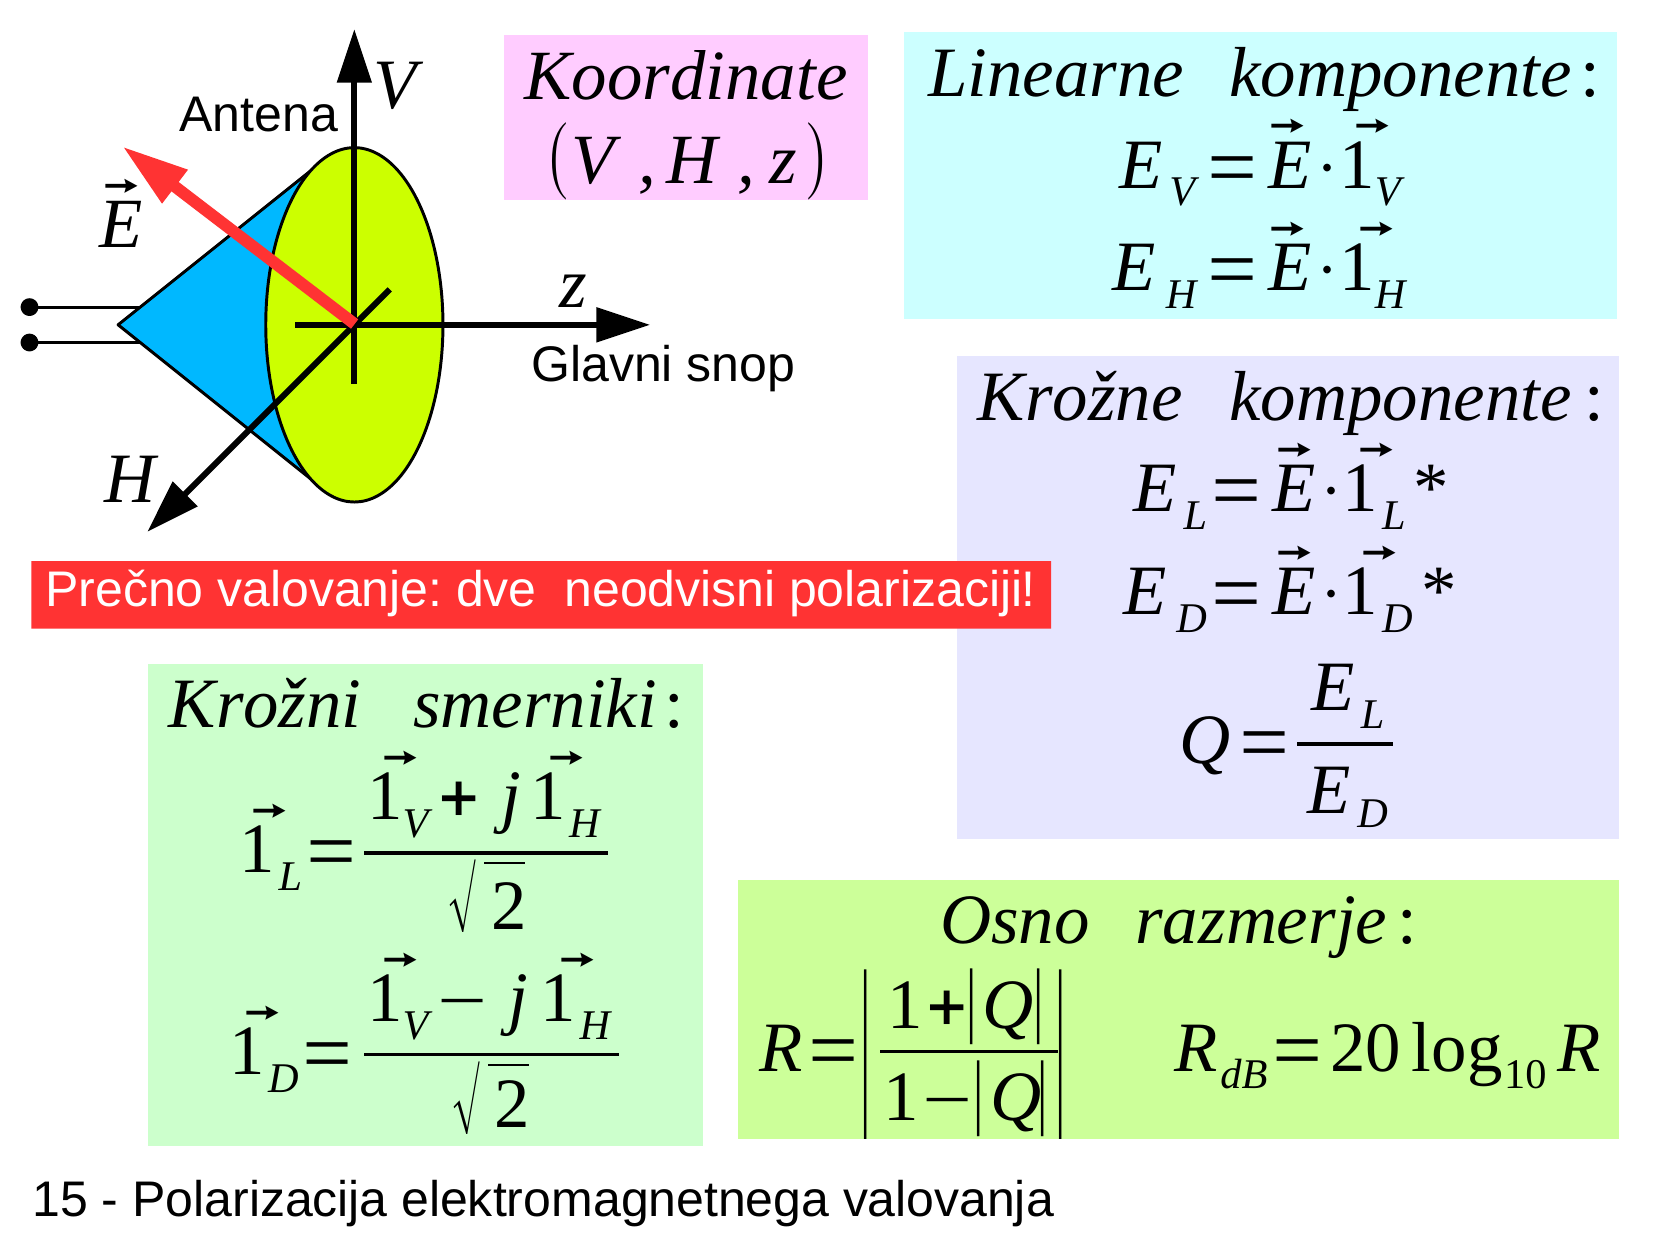

Antena
Glavni snop
 Prečno valovanje: dve neodvisni polarizaciji!
15 - Polarizacija elektromagnetnega valovanja